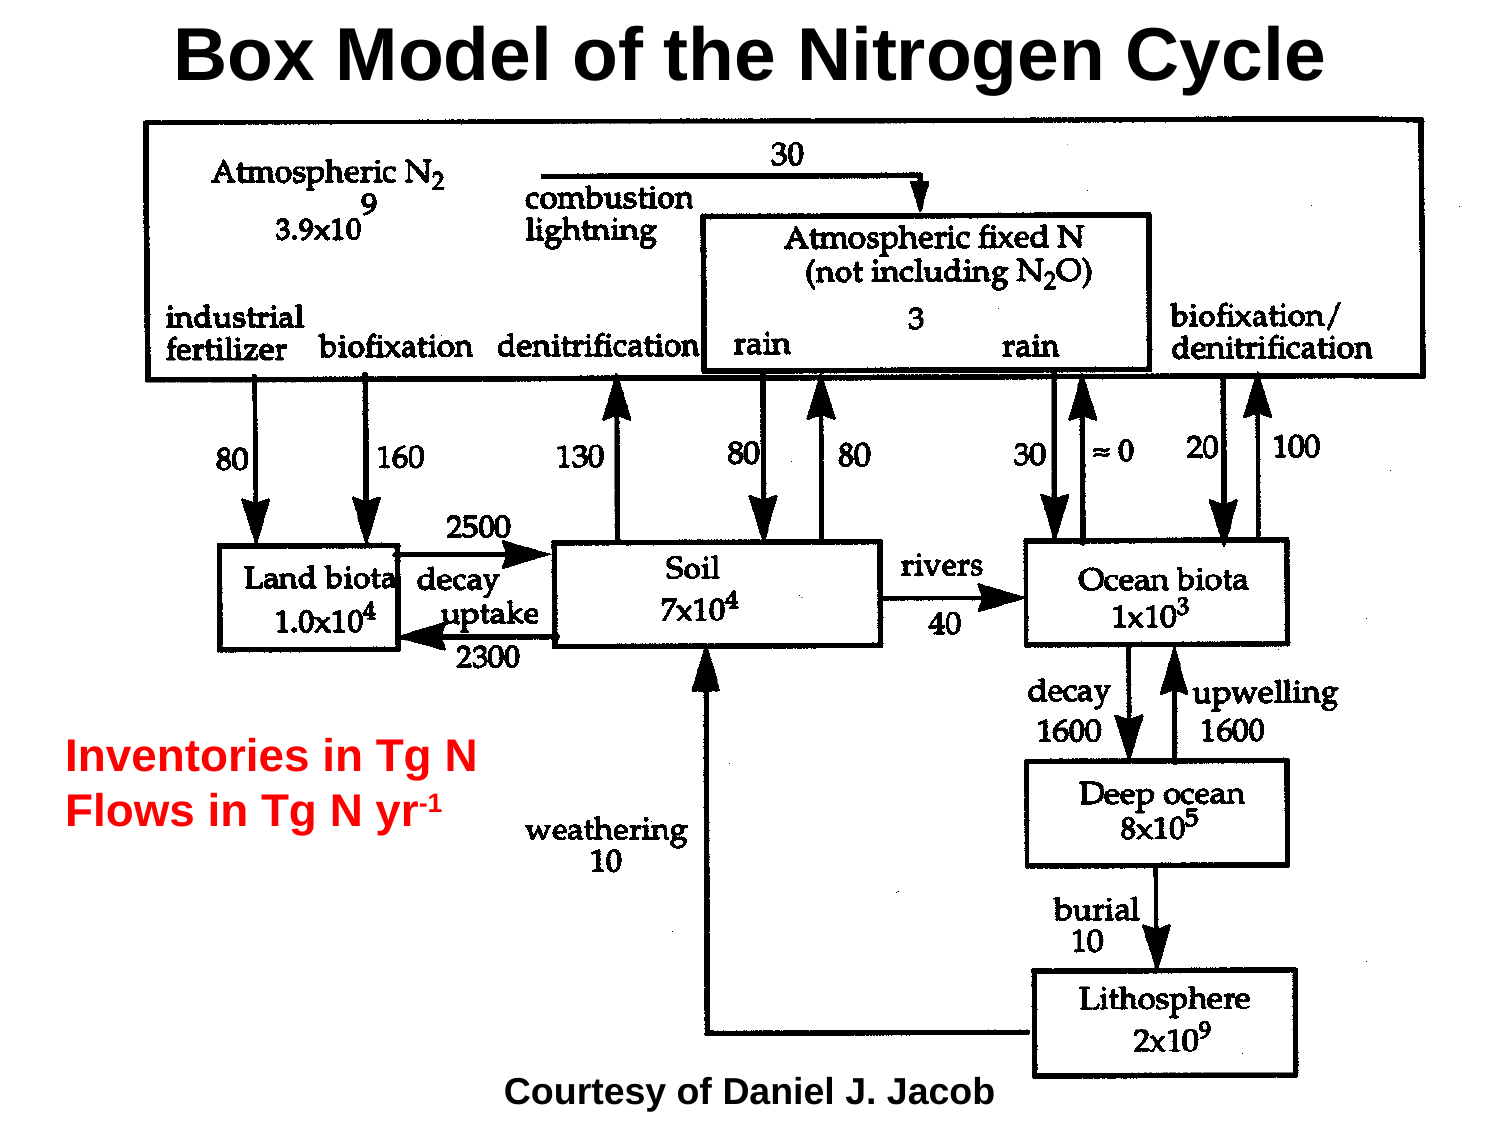

Box Model of the Nitrogen Cycle
Inventories in Tg N
Flows in Tg N yr-1
Courtesy of Daniel J. Jacob